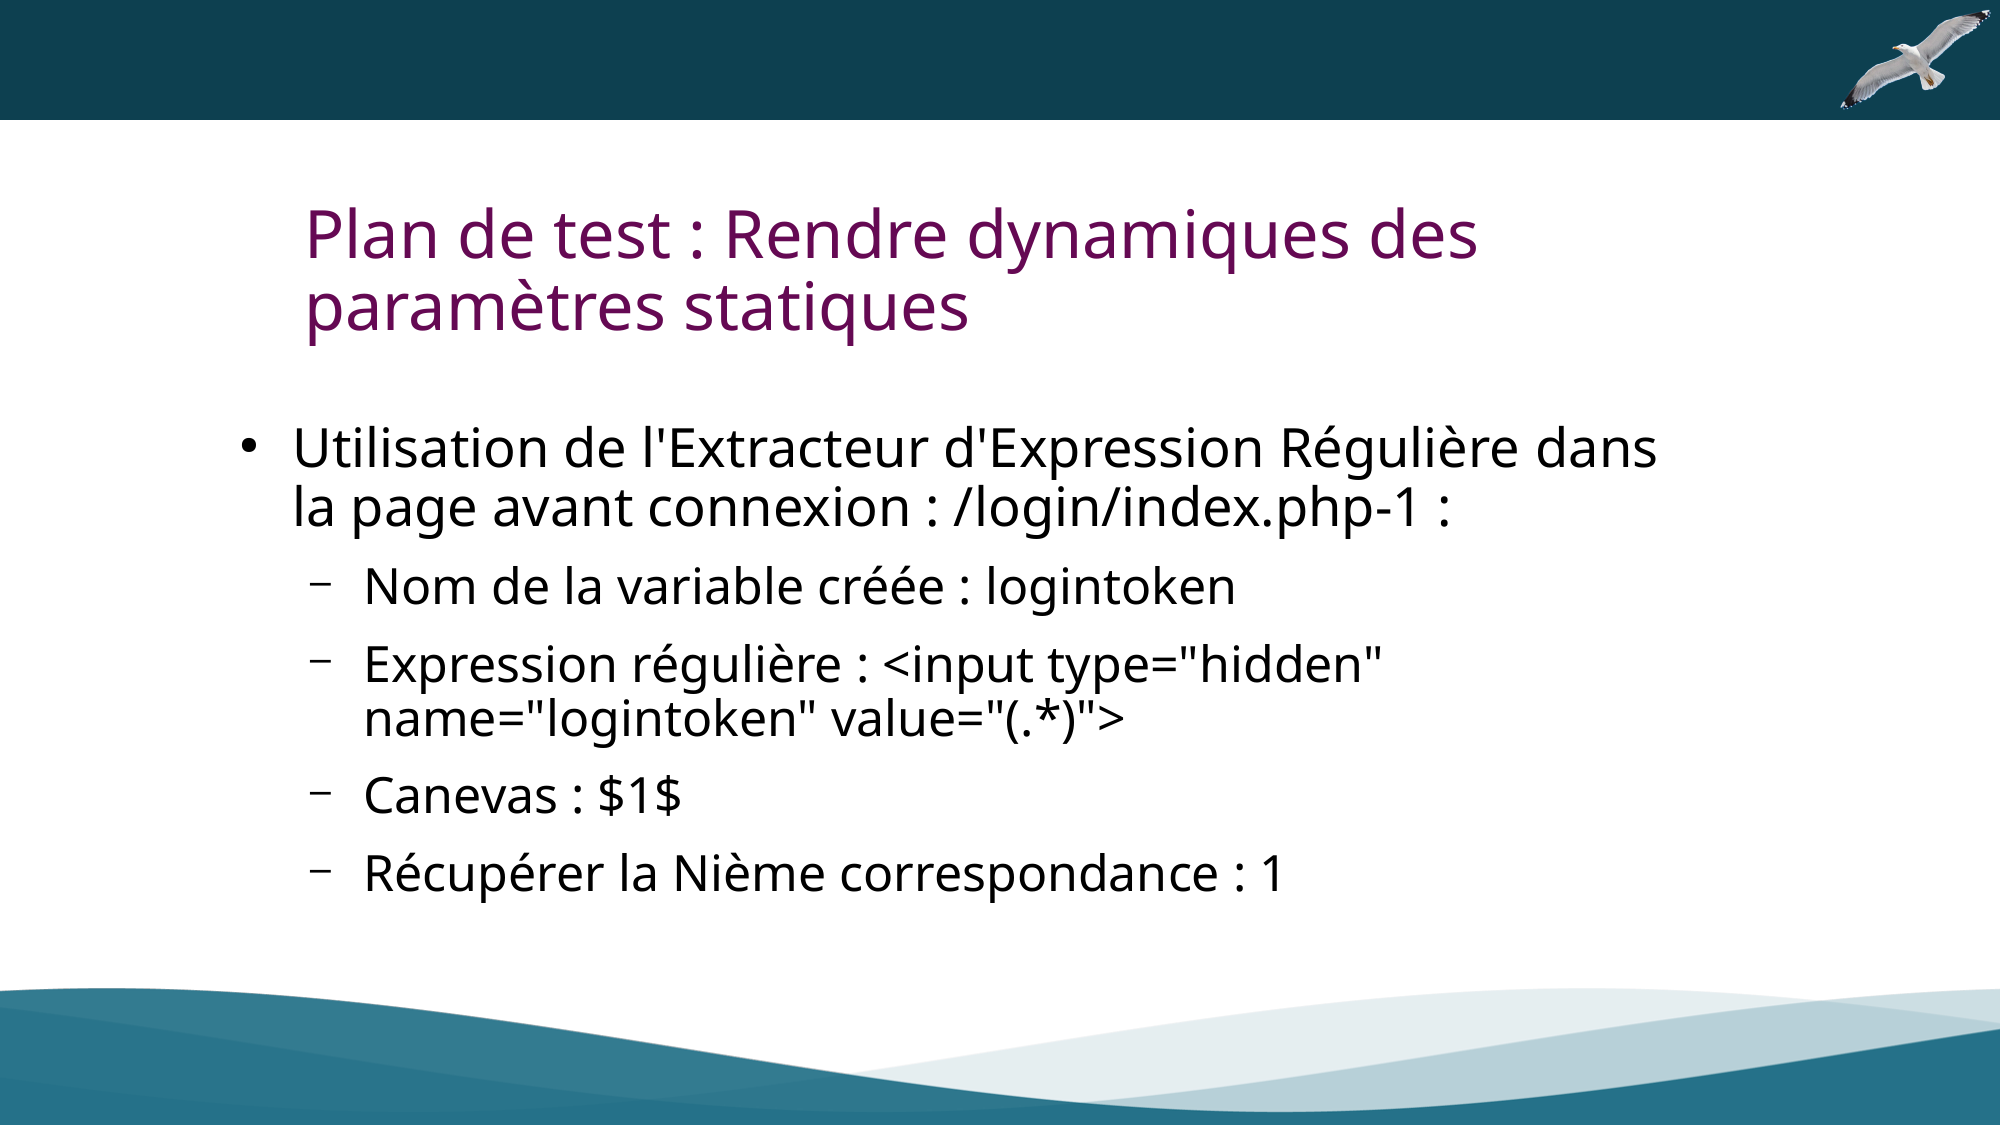

Plan de test : Rendre dynamiques des paramètres statiques
# Utilisation de l'Extracteur d'Expression Régulière dans la page avant connexion : /login/index.php-1 :
Nom de la variable créée : logintoken
Expression régulière : <input type="hidden" name="logintoken" value="(.*)">
Canevas : $1$
Récupérer la Nième correspondance : 1